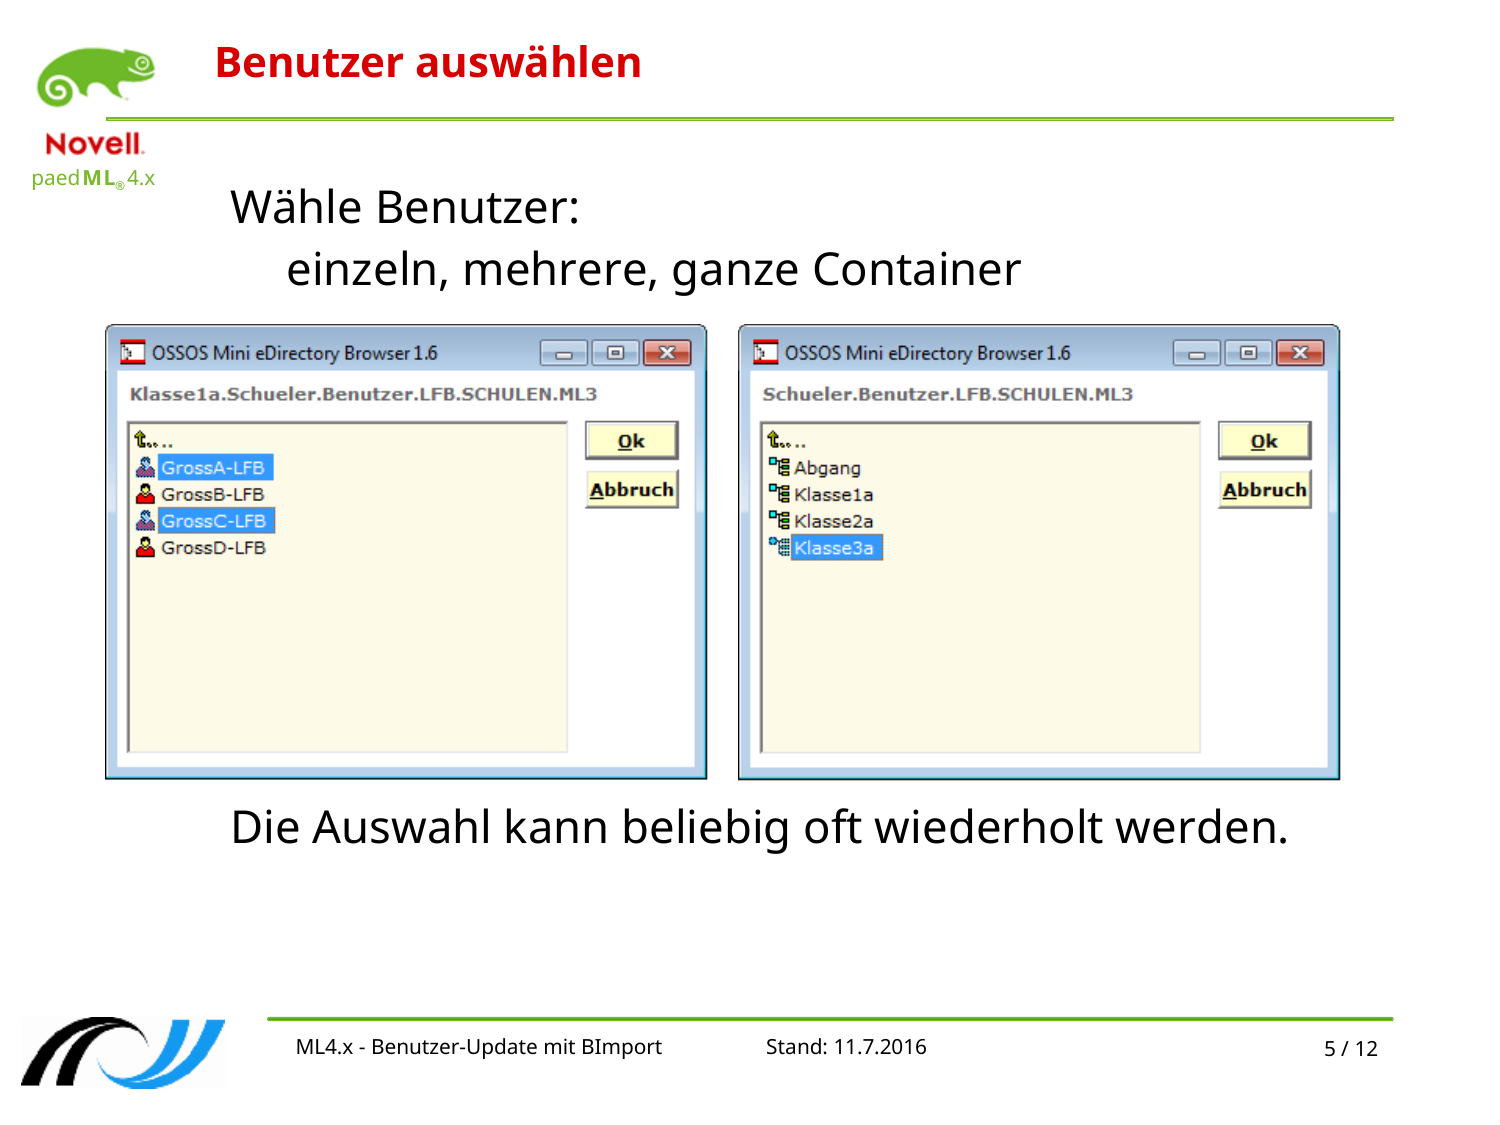

# Benutzer auswählen
Wähle Benutzer:
einzeln, mehrere, ganze Container
Die Auswahl kann beliebig oft wiederholt werden.
ML4.x - Benutzer-Update mit BImport
11.7.2016
5